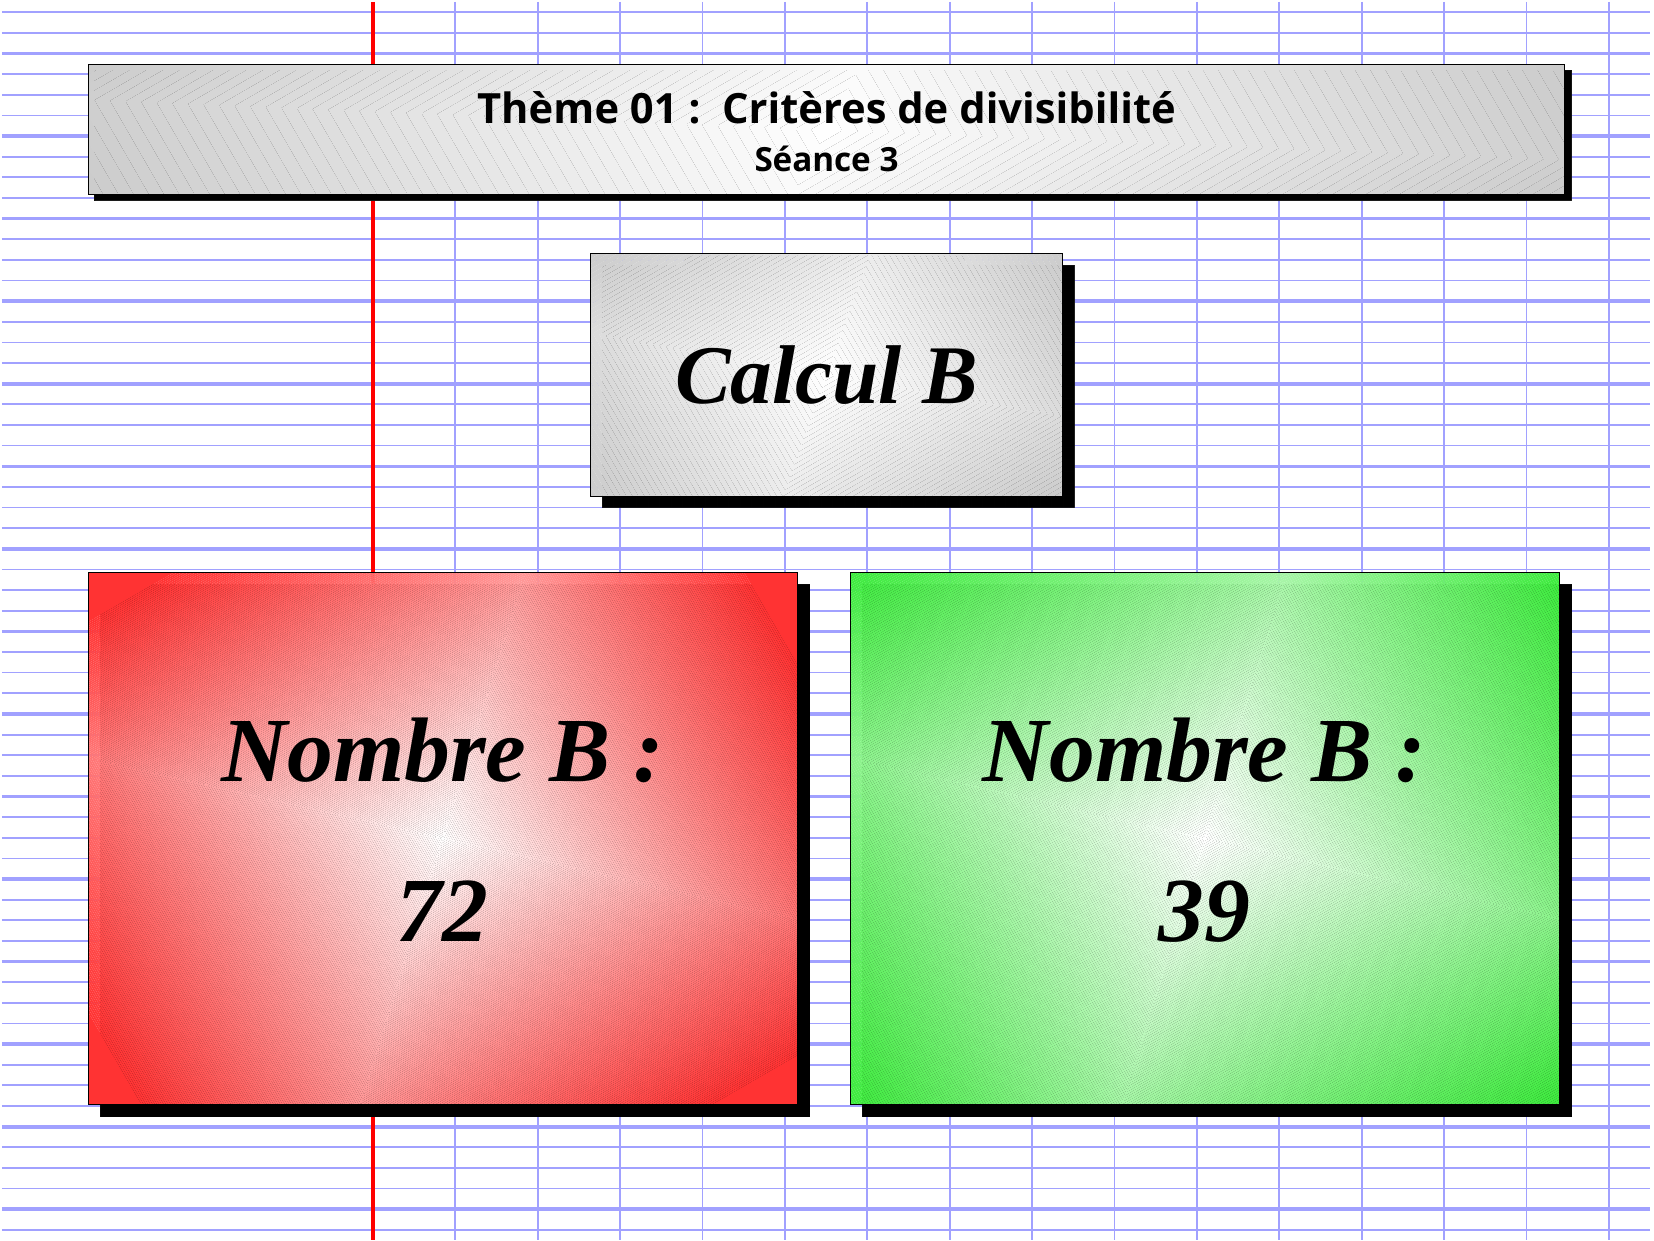

Thème 01 : Critères de divisibilité
Séance 2
Thème 01 : Critères de divisibilité
Séance 3
Calcul B
10
11
12
13
14
15
9
0
1
2
3
4
5
6
7
8
Nombre B :
72
Nombre B :
39